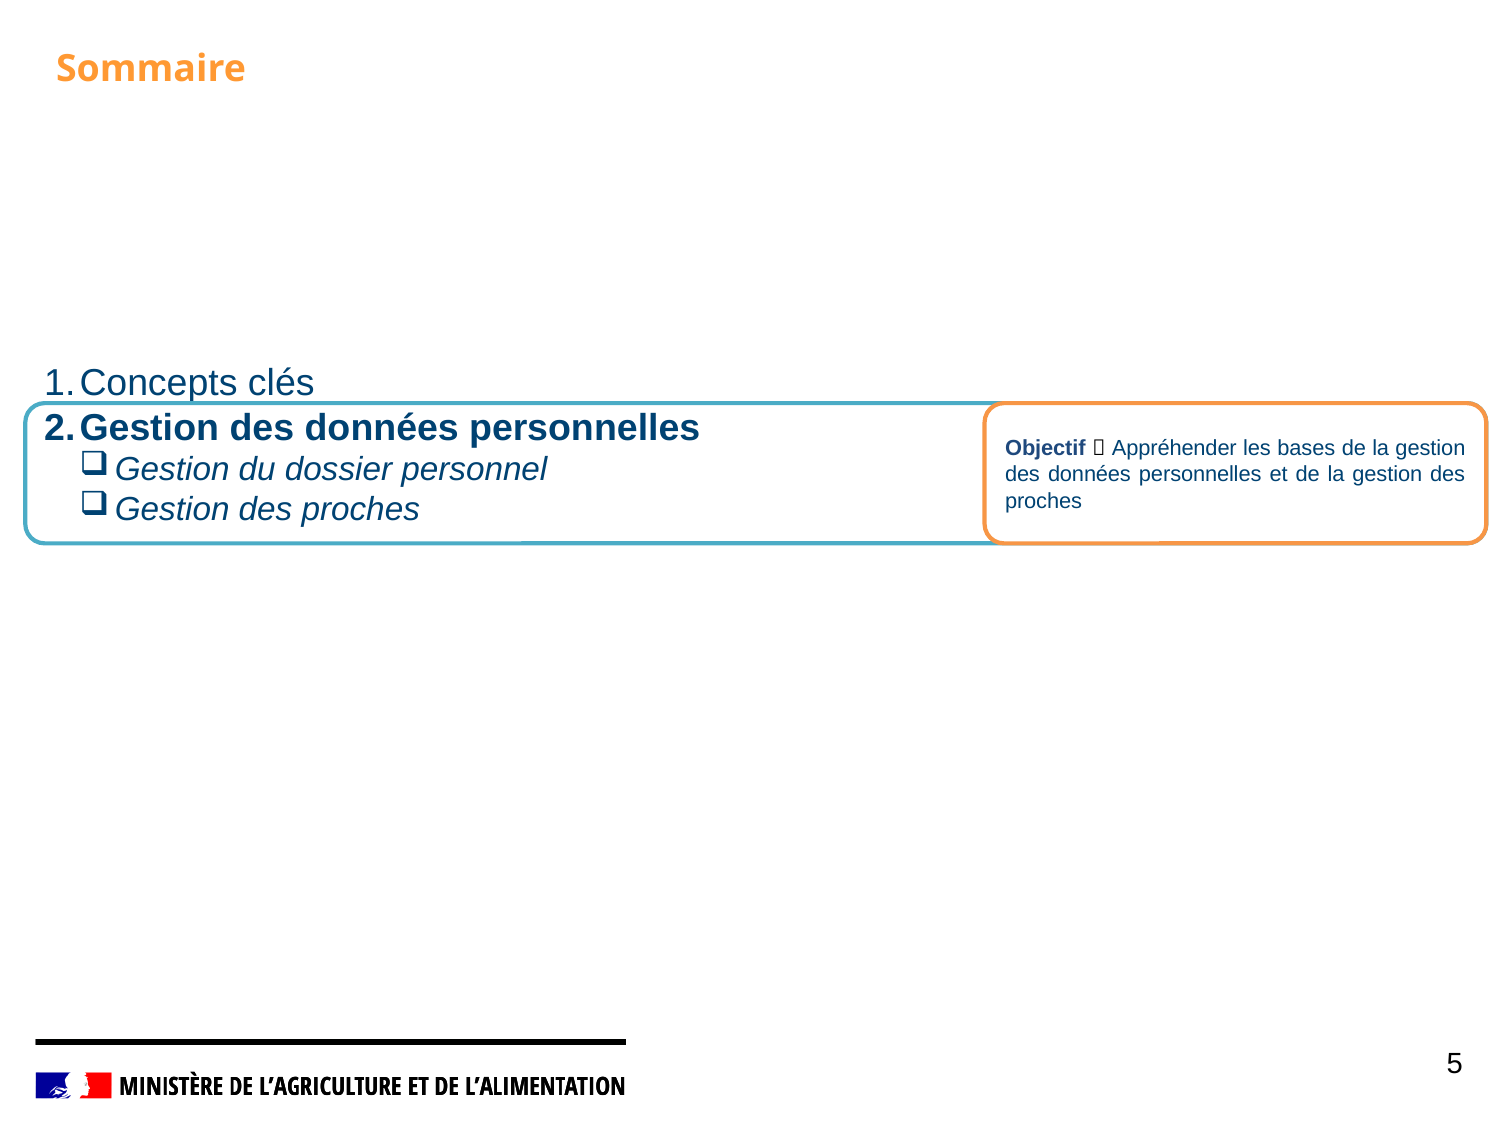

Sommaire
Concepts clés
Gestion des données personnelles
Gestion du dossier personnel
Gestion des proches
Objectif  Appréhender les bases de la gestion des données personnelles et de la gestion des proches